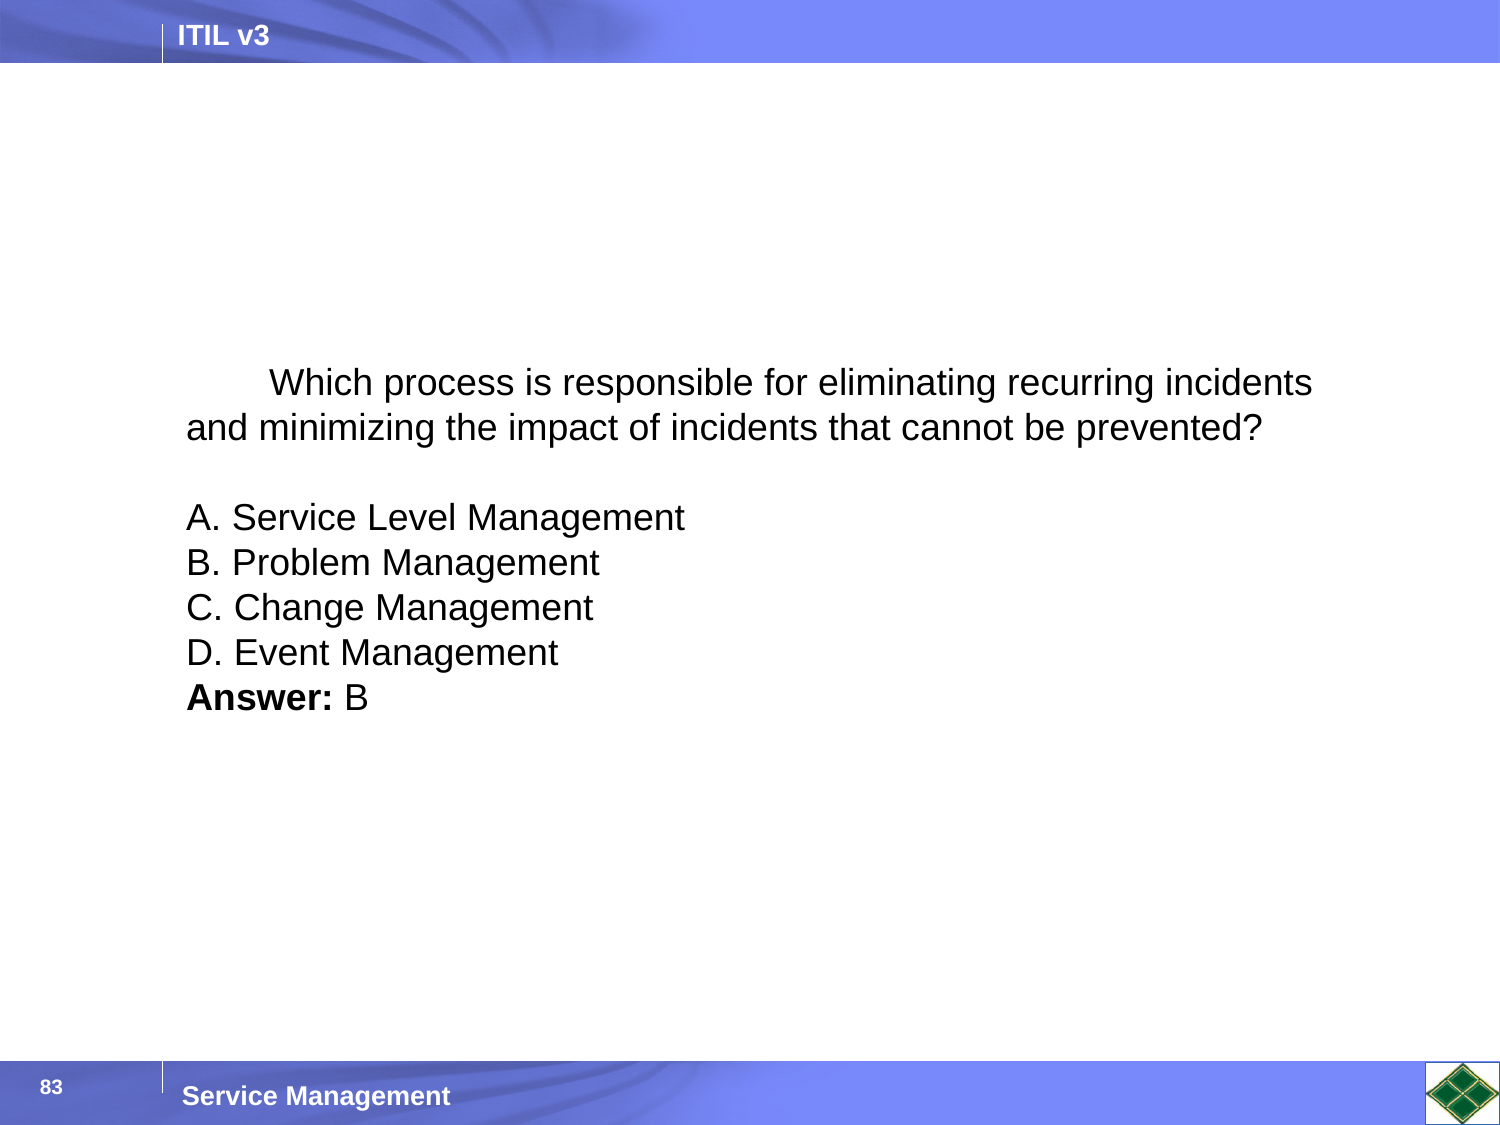

169. Which process is responsible for eliminating recurring incidents and minimizing the impact of incidents that cannot be prevented?
A. Service Level Management
B. Problem Management
C. Change Management
D. Event Management
Answer: B